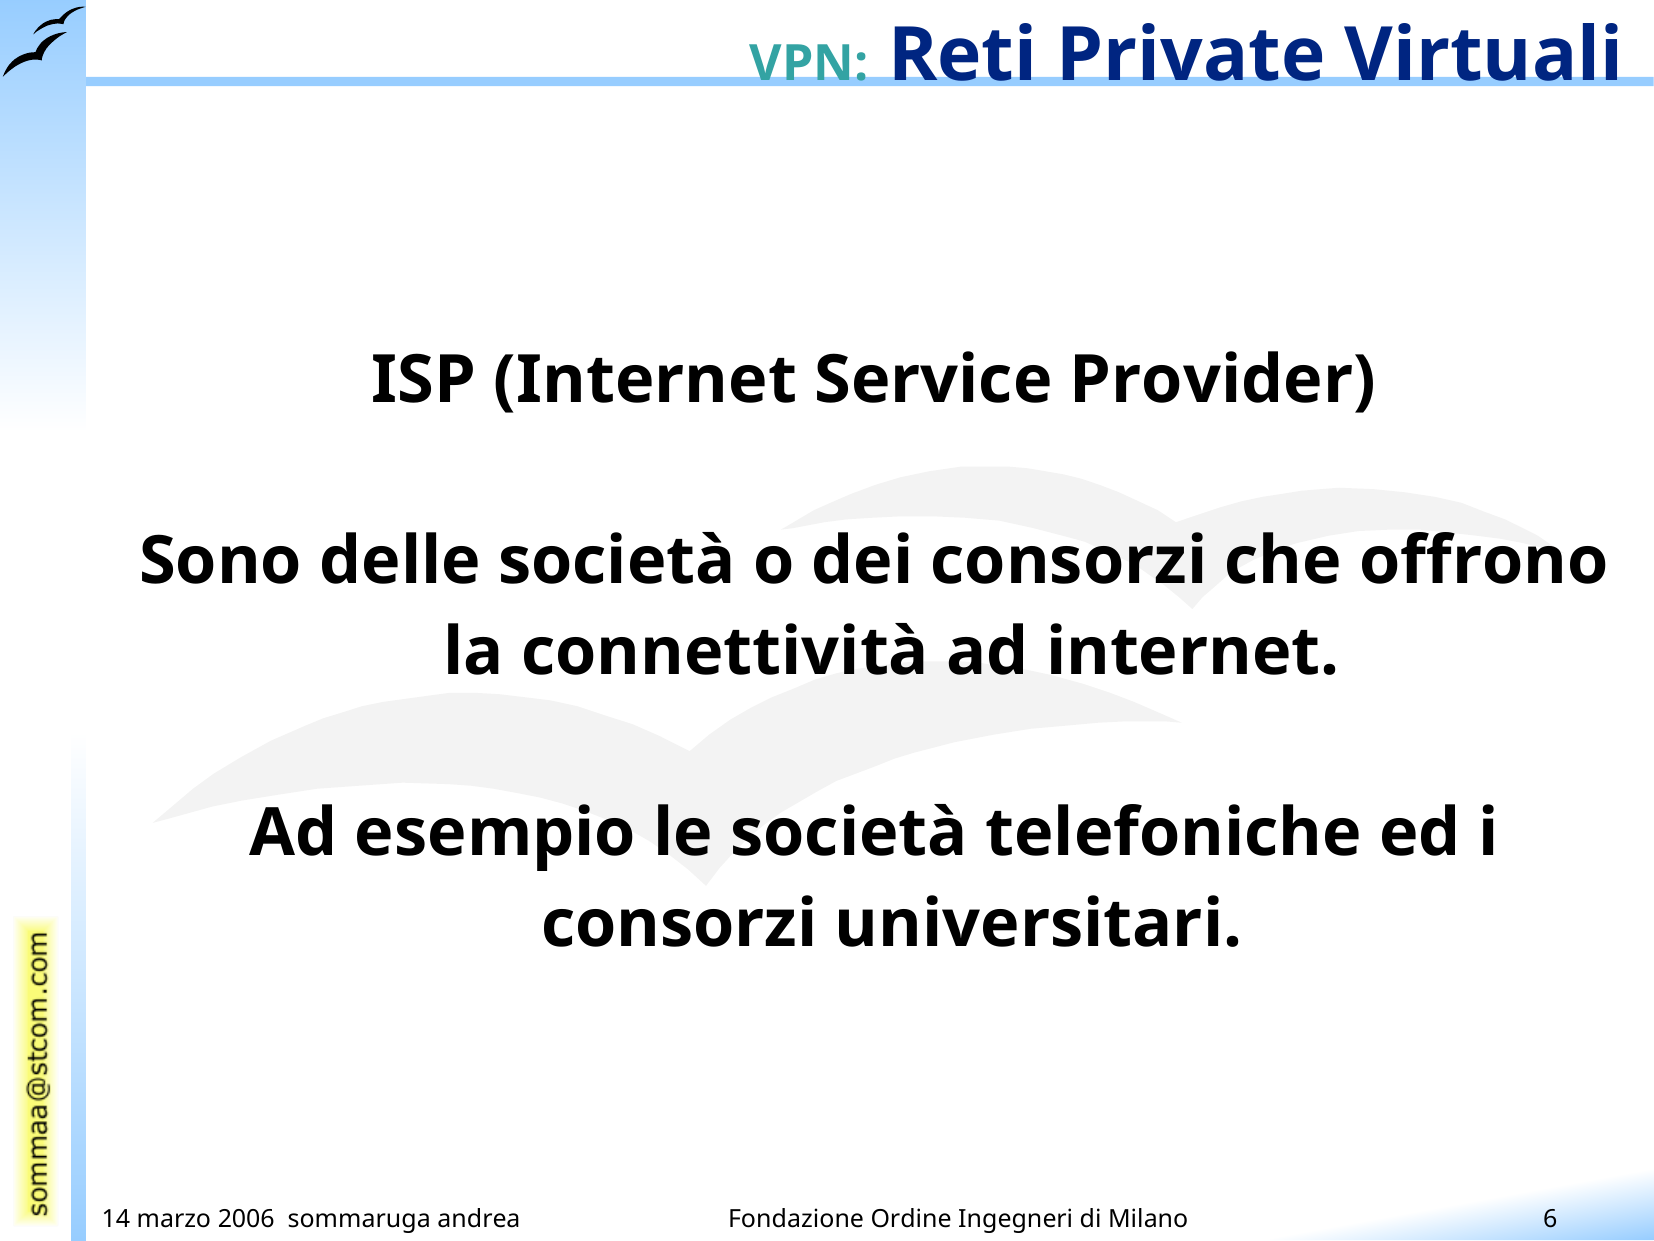

# VPN: Reti Private Virtuali
ISP (Internet Service Provider)
Sono delle società o dei consorzi che offrono la connettività ad internet.
Ad esempio le società telefoniche ed i consorzi universitari.